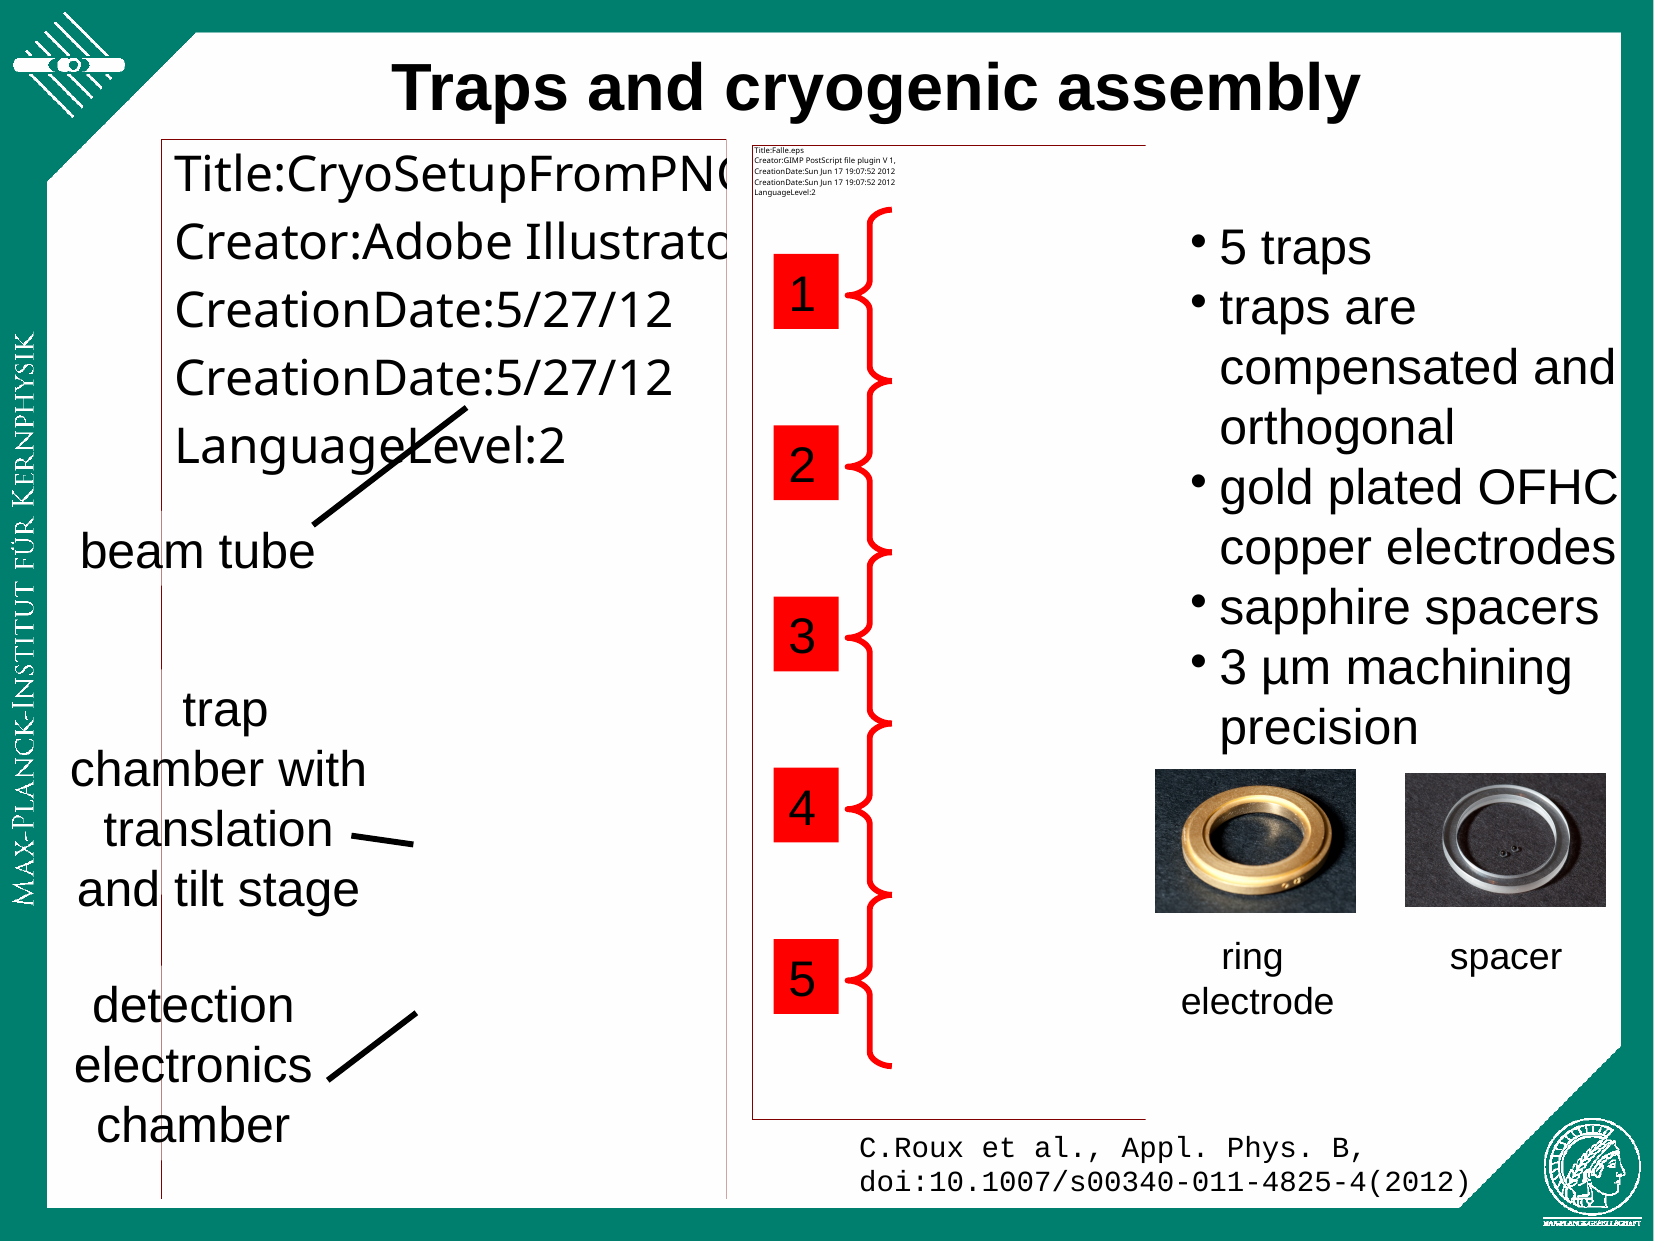

Traps and cryogenic assembly
5 traps
traps are compensated and orthogonal
gold plated OFHC copper electrodes
sapphire spacers
3 µm machining precision
1
1
2
beam tube
3
 trap chamber with translation
and tilt stage
4
ring
electrode
spacer
5
detection electronics chamber
C.Roux et al., Appl. Phys. B,
doi:10.1007/s00340-011-4825-4(2012)